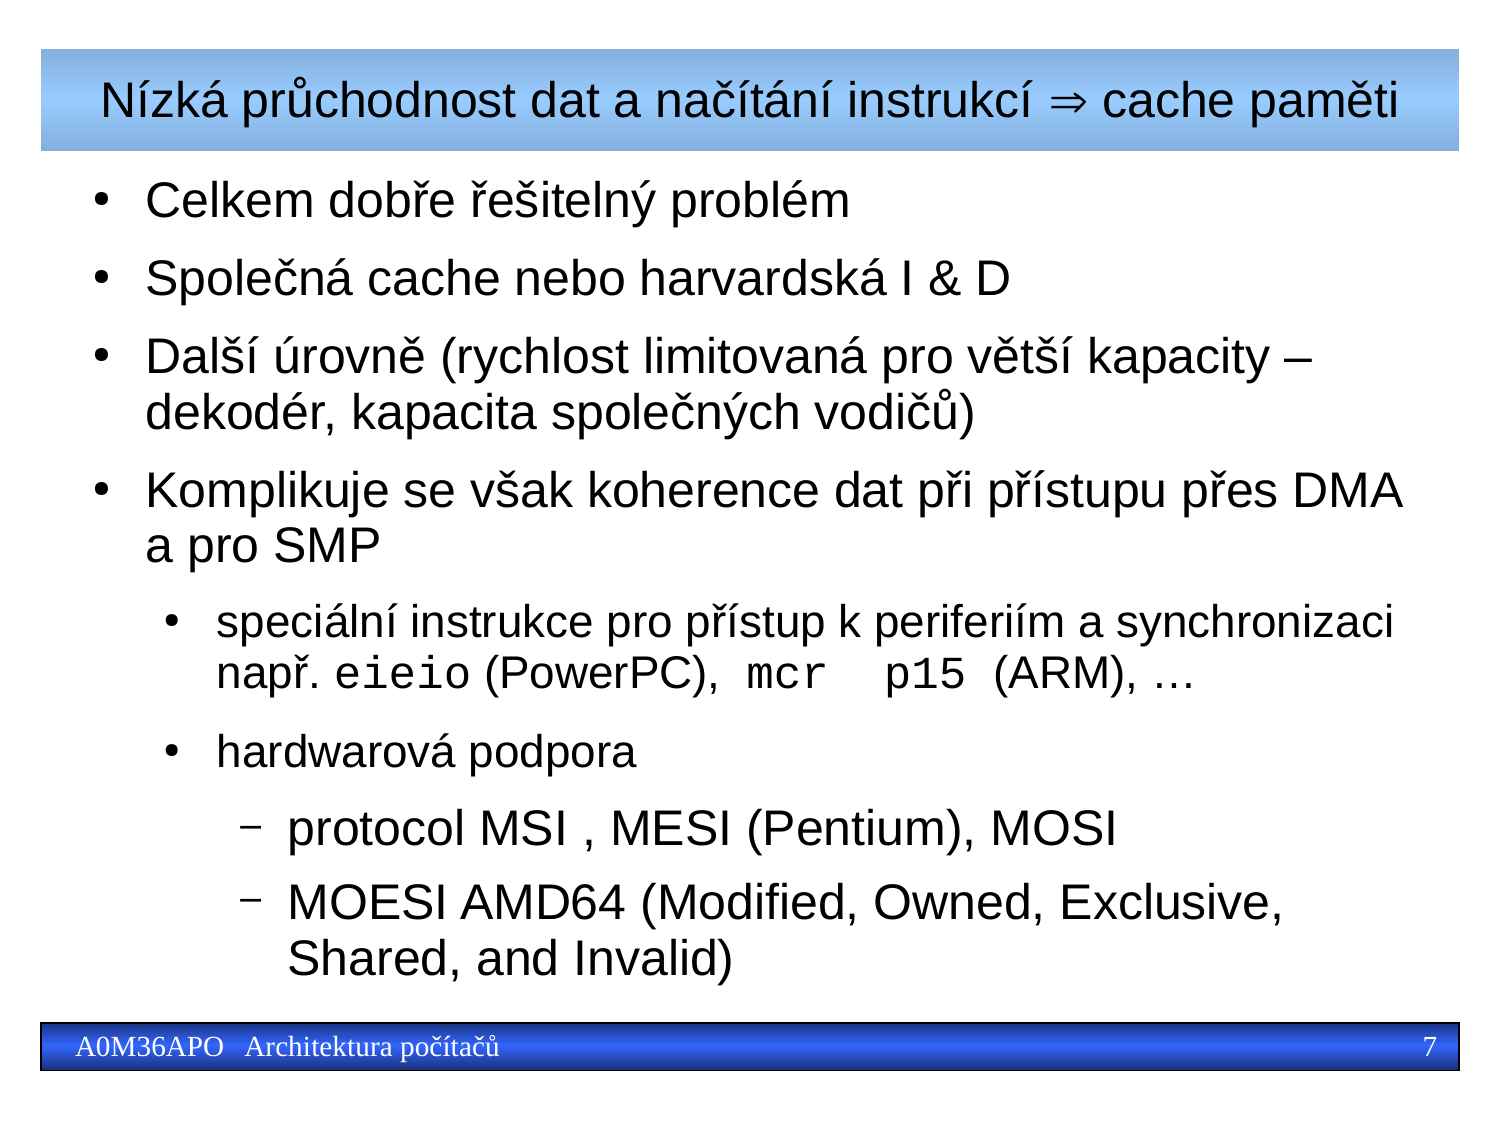

# Nízká průchodnost dat a načítání instrukcí ⇒ cache paměti
Celkem dobře řešitelný problém
Společná cache nebo harvardská I & D
Další úrovně (rychlost limitovaná pro větší kapacity – dekodér, kapacita společných vodičů)
Komplikuje se však koherence dat při přístupu přes DMA a pro SMP
speciální instrukce pro přístup k periferiím a synchronizaci např. eieio (PowerPC), mcr p15 (ARM), …
hardwarová podpora
protocol MSI , MESI (Pentium), MOSI
MOESI AMD64 (Modified, Owned, Exclusive, Shared, and Invalid)
A0M36APO Architektura počítačů
7